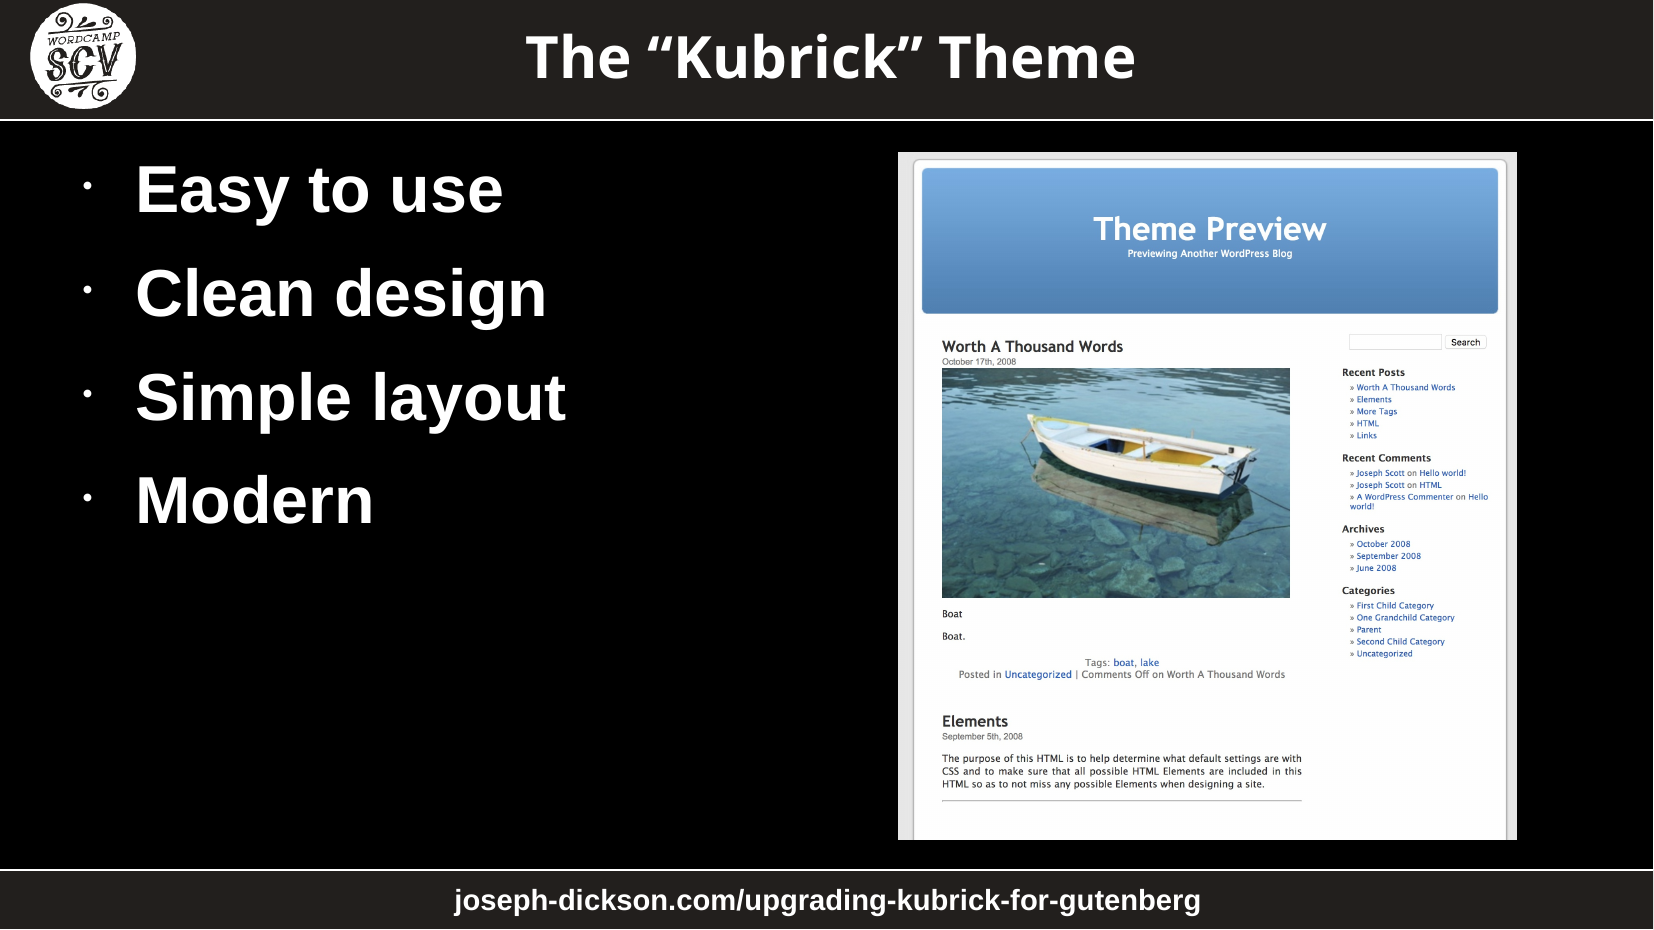

# The “Kubrick” Theme
Easy to use
Clean design
Simple layout
Modern